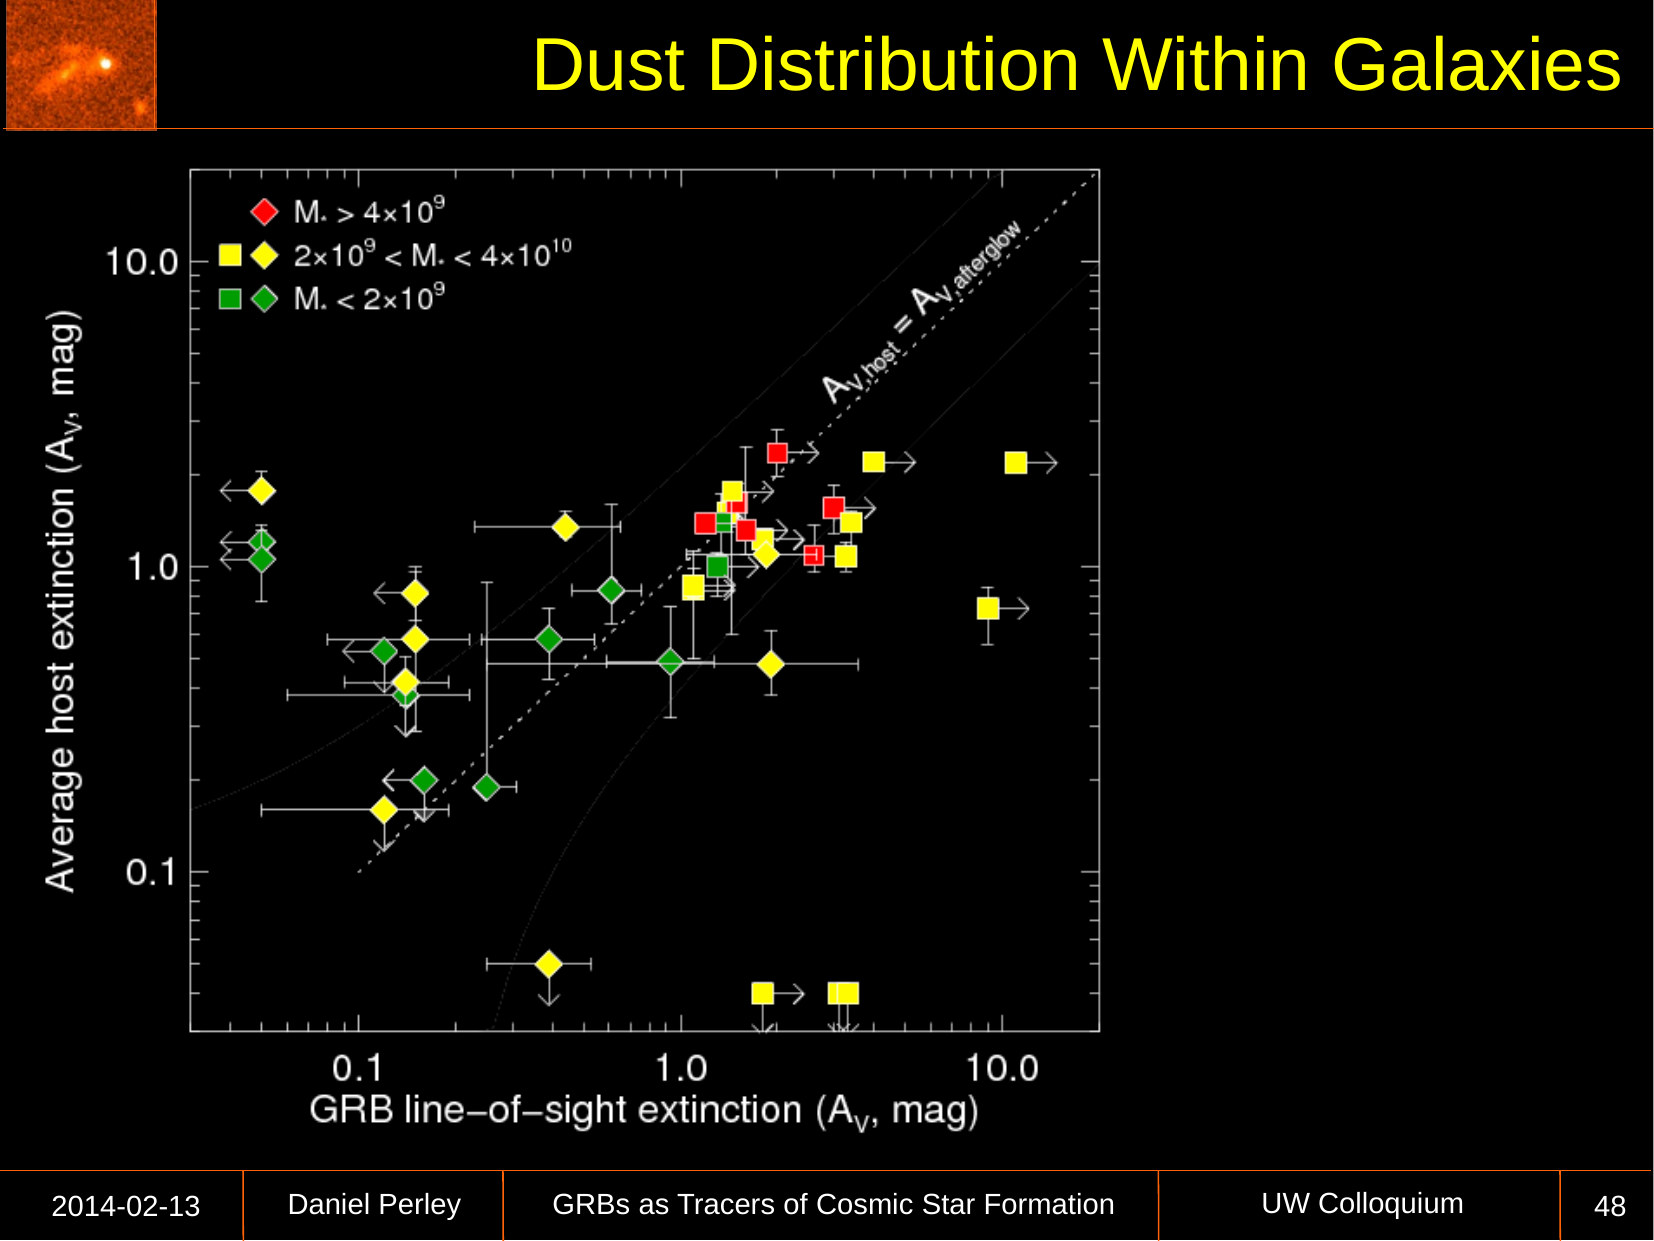

# Dust Distribution Within Galaxies
2014-02-13
48